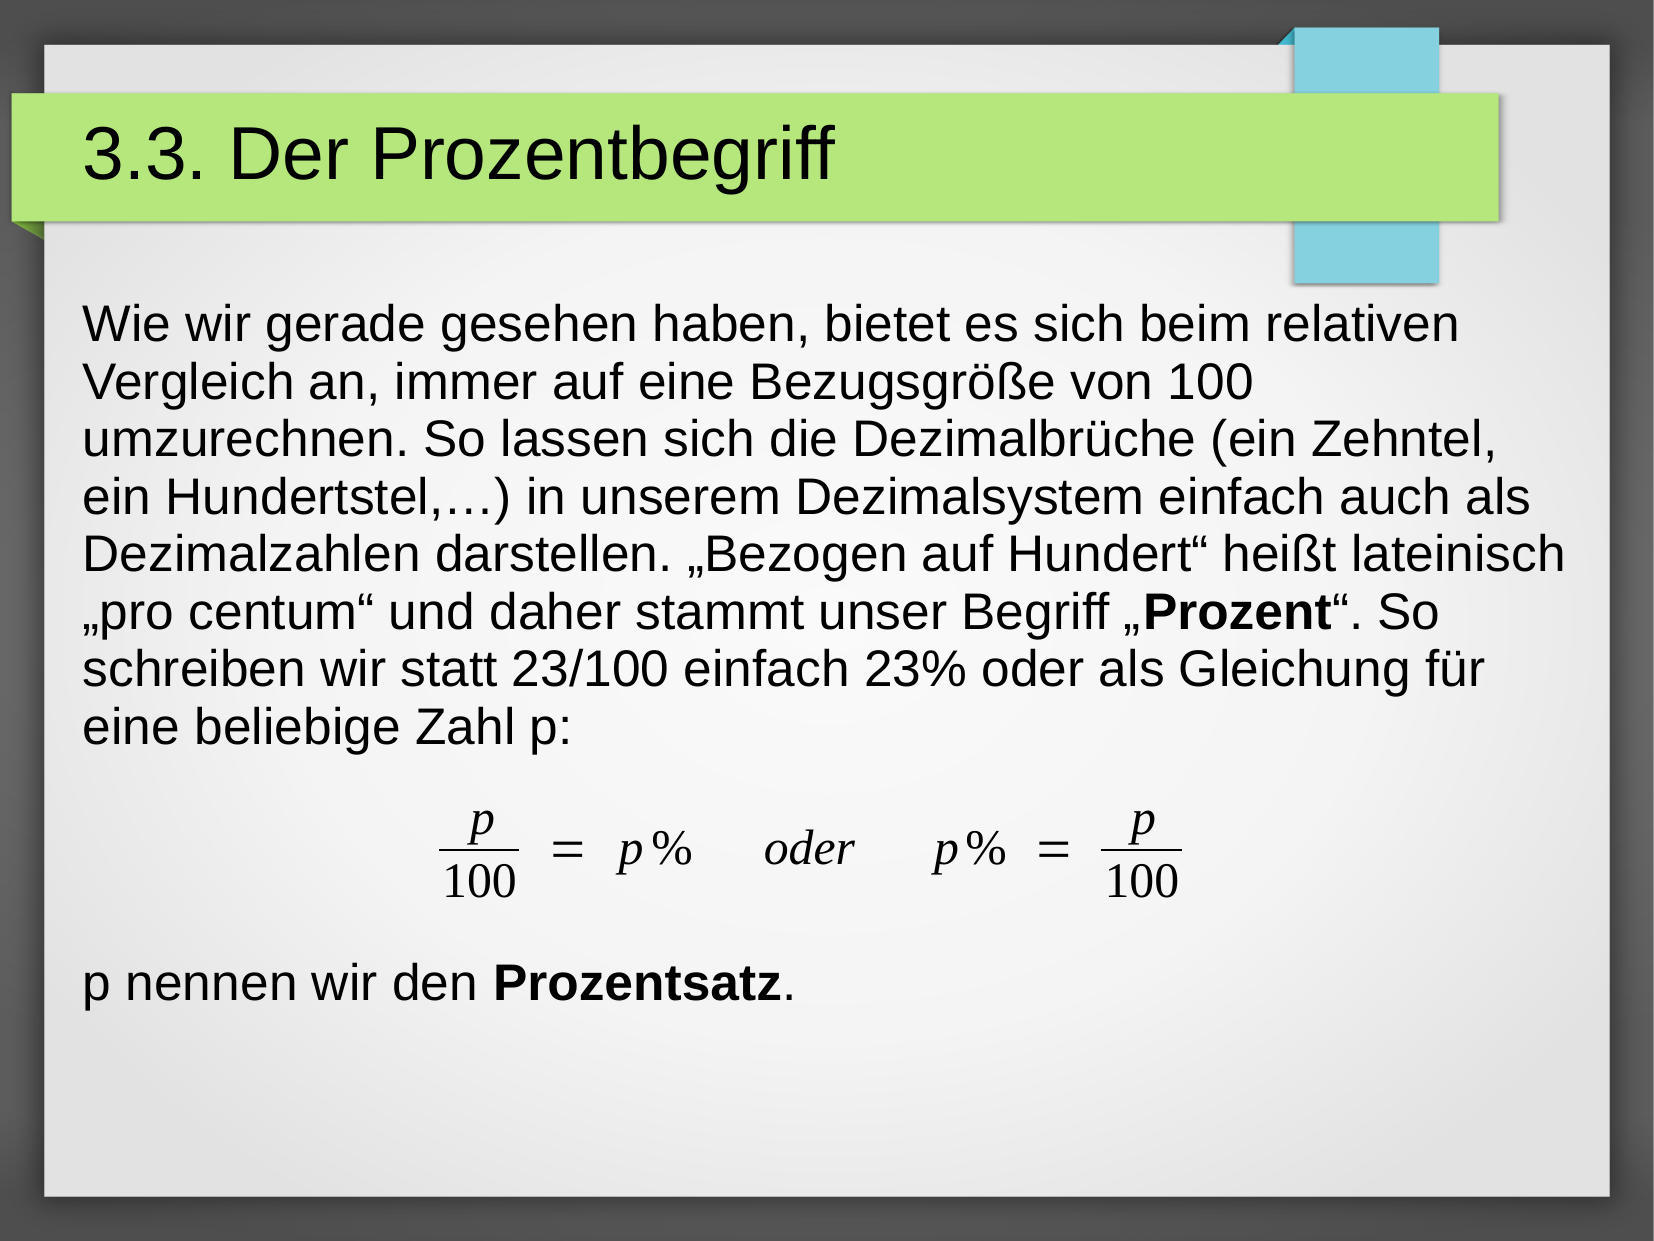

3.3. Der Prozentbegriff
# Wie wir gerade gesehen haben, bietet es sich beim relativen Vergleich an, immer auf eine Bezugsgröße von 100 umzurechnen. So lassen sich die Dezimalbrüche (ein Zehntel, ein Hundertstel,…) in unserem Dezimalsystem einfach auch als Dezimalzahlen darstellen. „Bezogen auf Hundert“ heißt lateinisch „pro centum“ und daher stammt unser Begriff „Prozent“. So schreiben wir statt 23/100 einfach 23% oder als Gleichung für eine beliebige Zahl p:
p nennen wir den Prozentsatz.